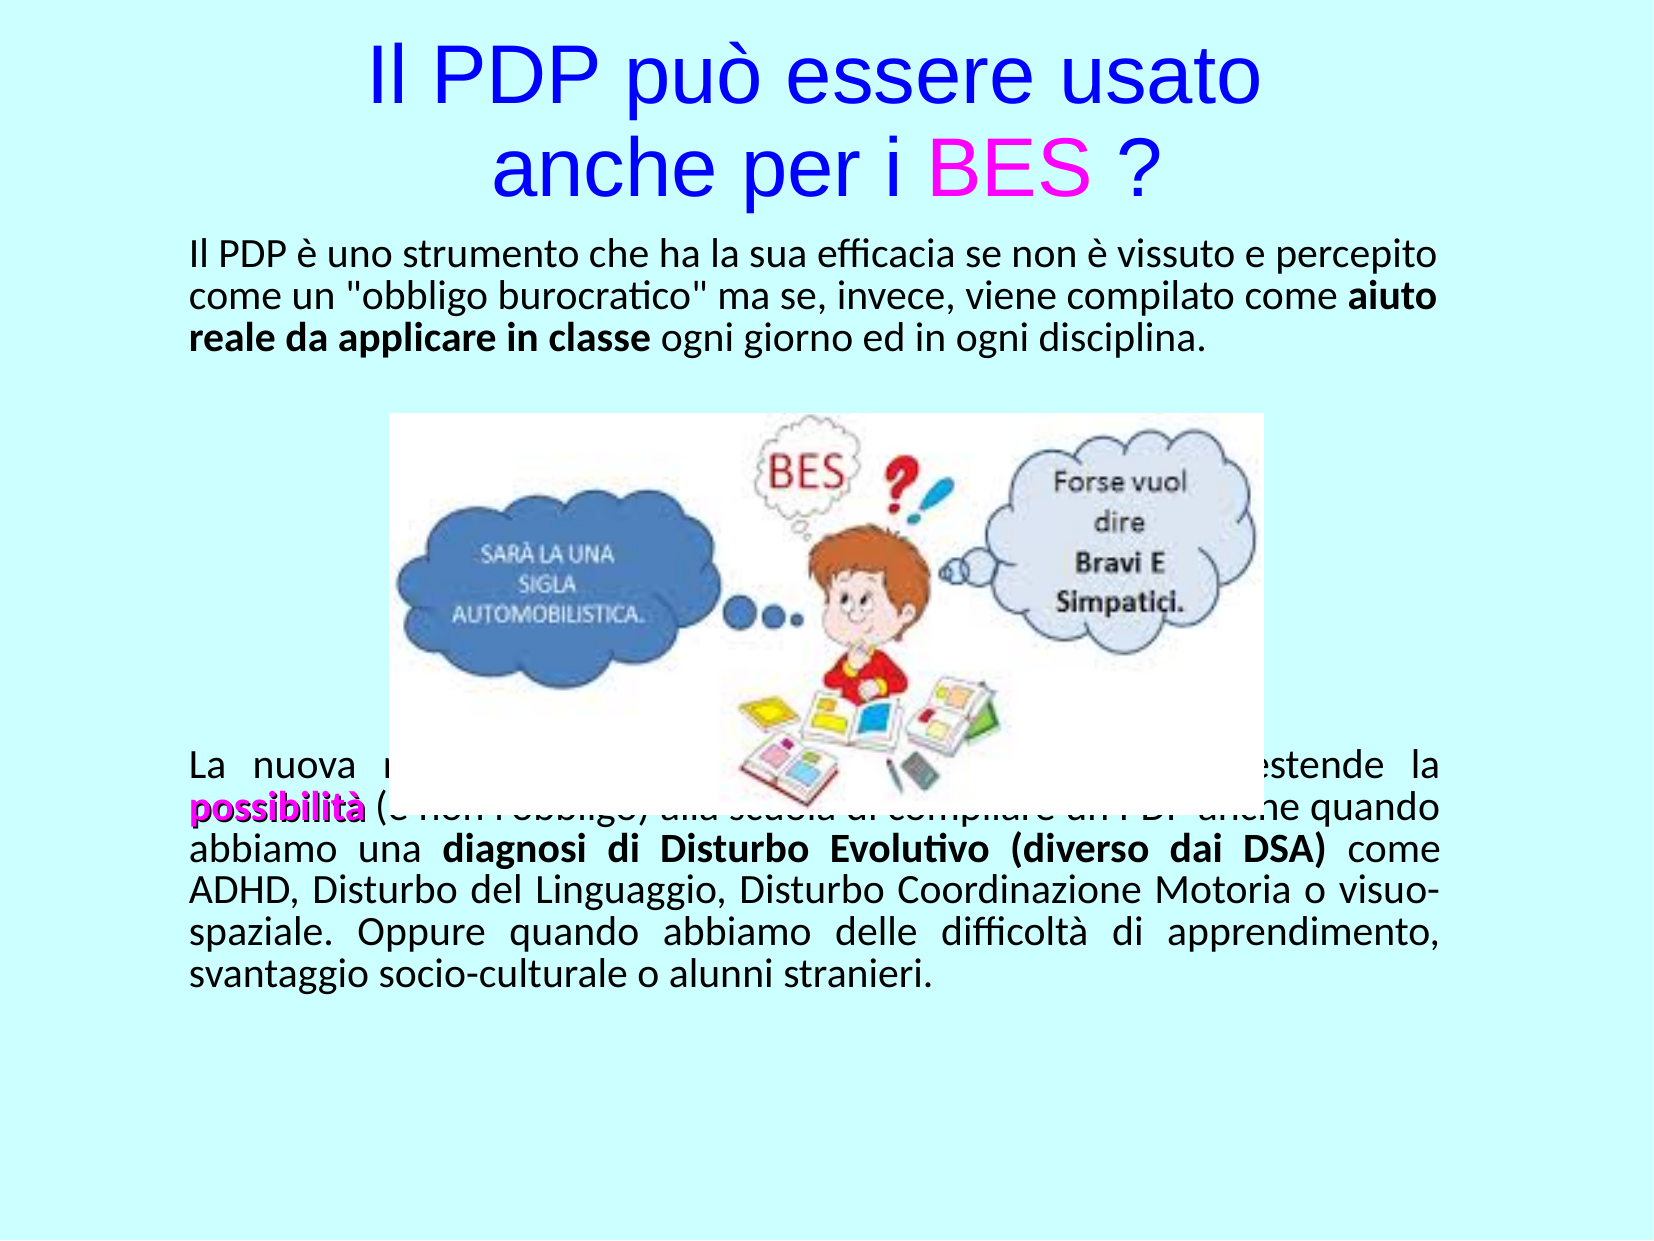

# Il PDP può essere usato anche per i BES ?
Il PDP è uno strumento che ha la sua efficacia se non è vissuto e percepito come un "obbligo burocratico" ma se, invece, viene compilato come aiuto reale da applicare in classe ogni giorno ed in ogni disciplina.
La nuova normativa sui Bisogni Educativi Speciali (BES) estende la possibilità (e non l’obbligo) alla scuola di compilare un PDP anche quando abbiamo una diagnosi di Disturbo Evolutivo (diverso dai DSA) come ADHD, Disturbo del Linguaggio, Disturbo Coordinazione Motoria o visuo-spaziale. Oppure quando abbiamo delle difficoltà di apprendimento, svantaggio socio-culturale o alunni stranieri.